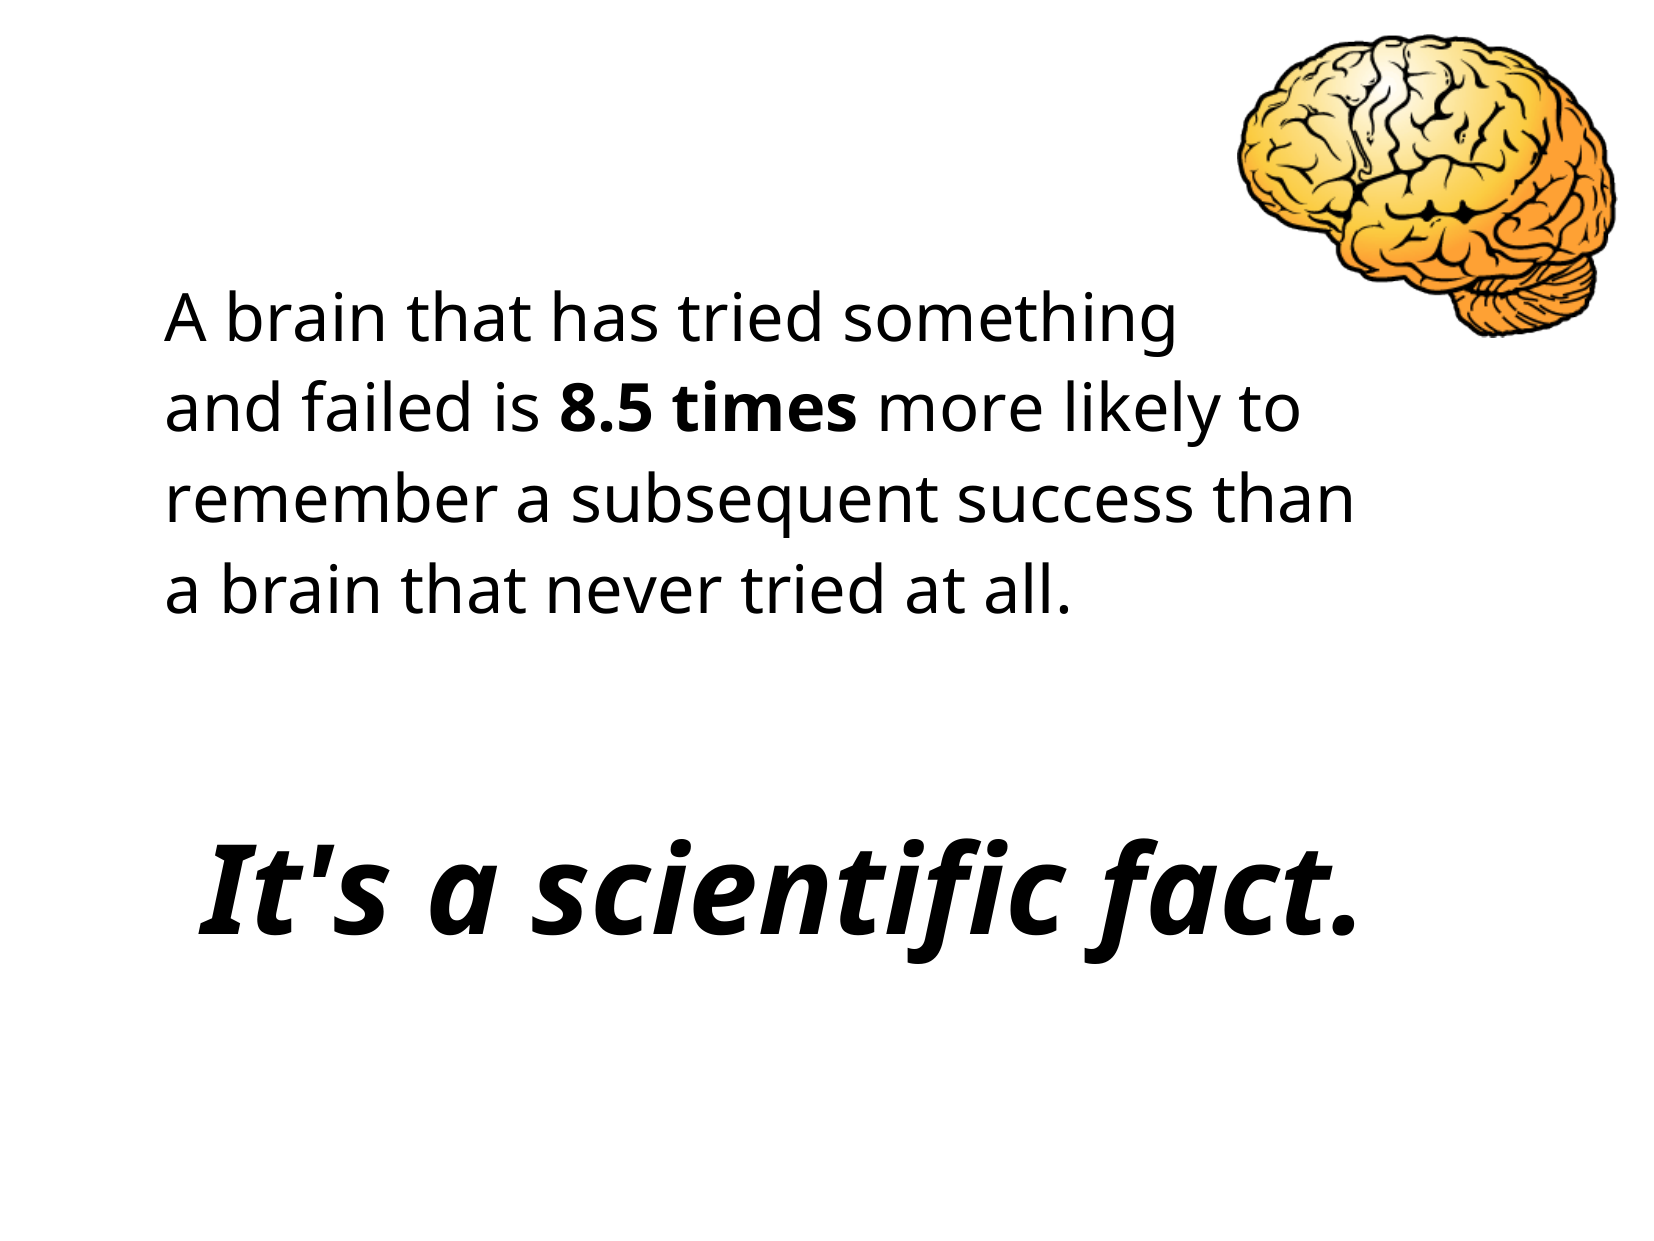

A brain that has tried something
and failed is 8.5 times more likely to
remember a subsequent success than
a brain that never tried at all.
It's a scientific fact.